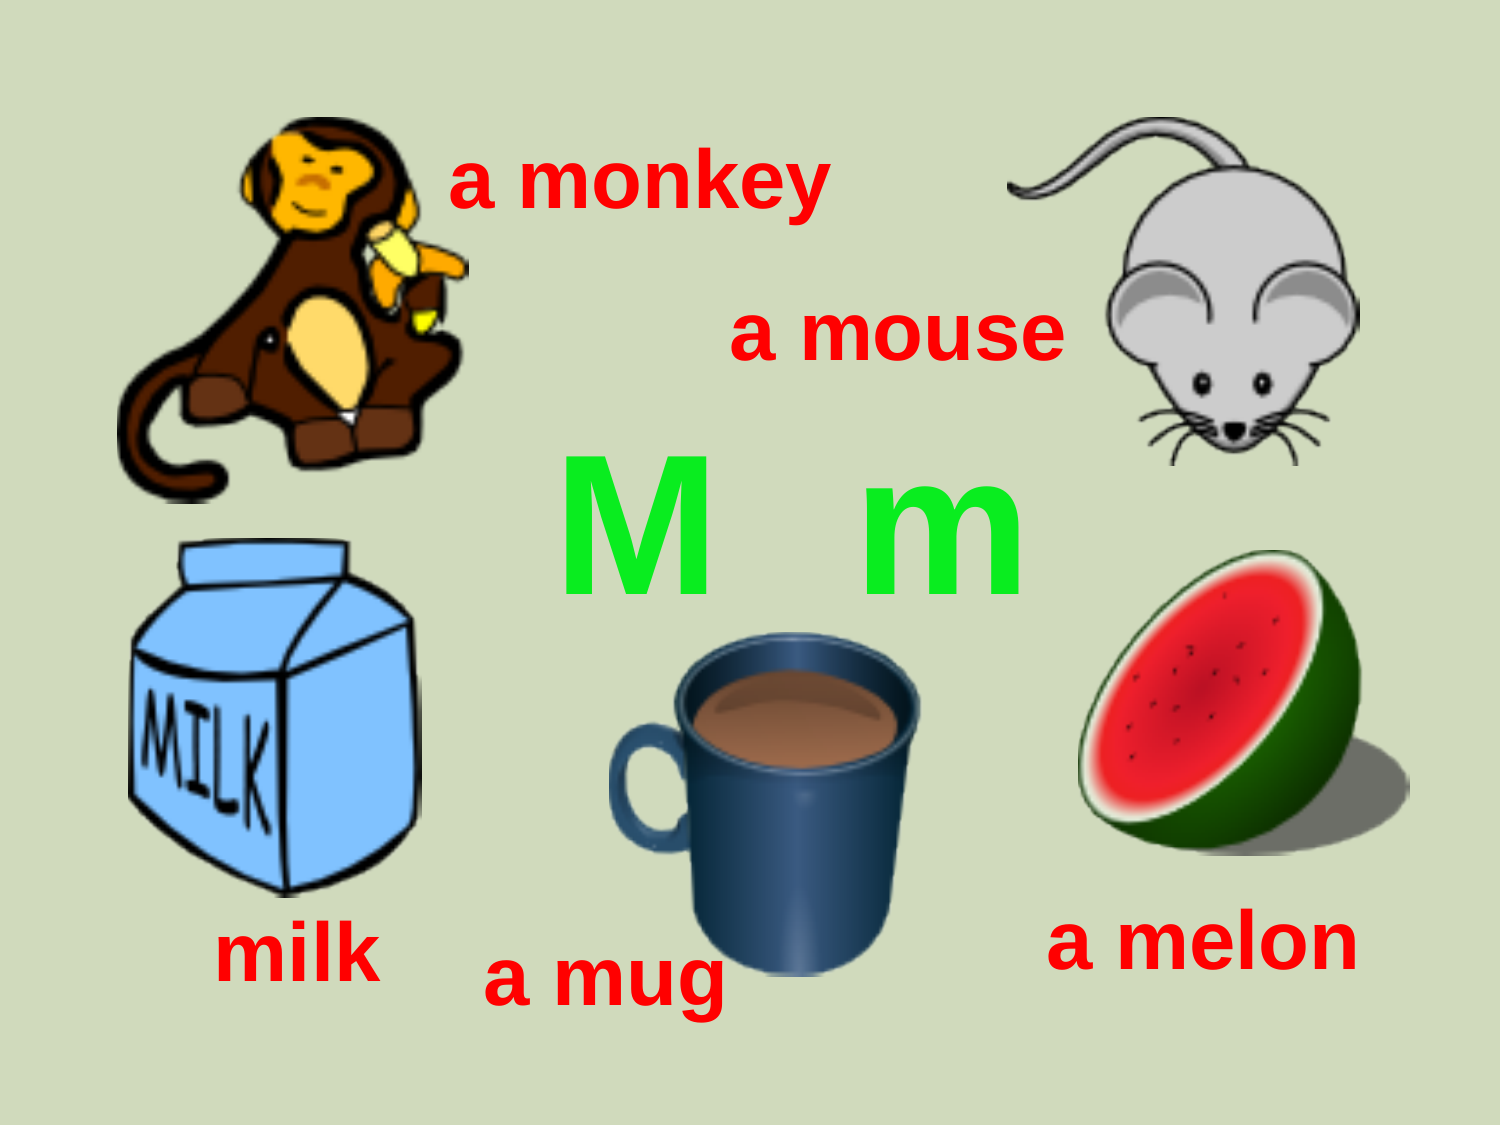

a monkey
a mouse
M 	m
a melon
milk
a mug